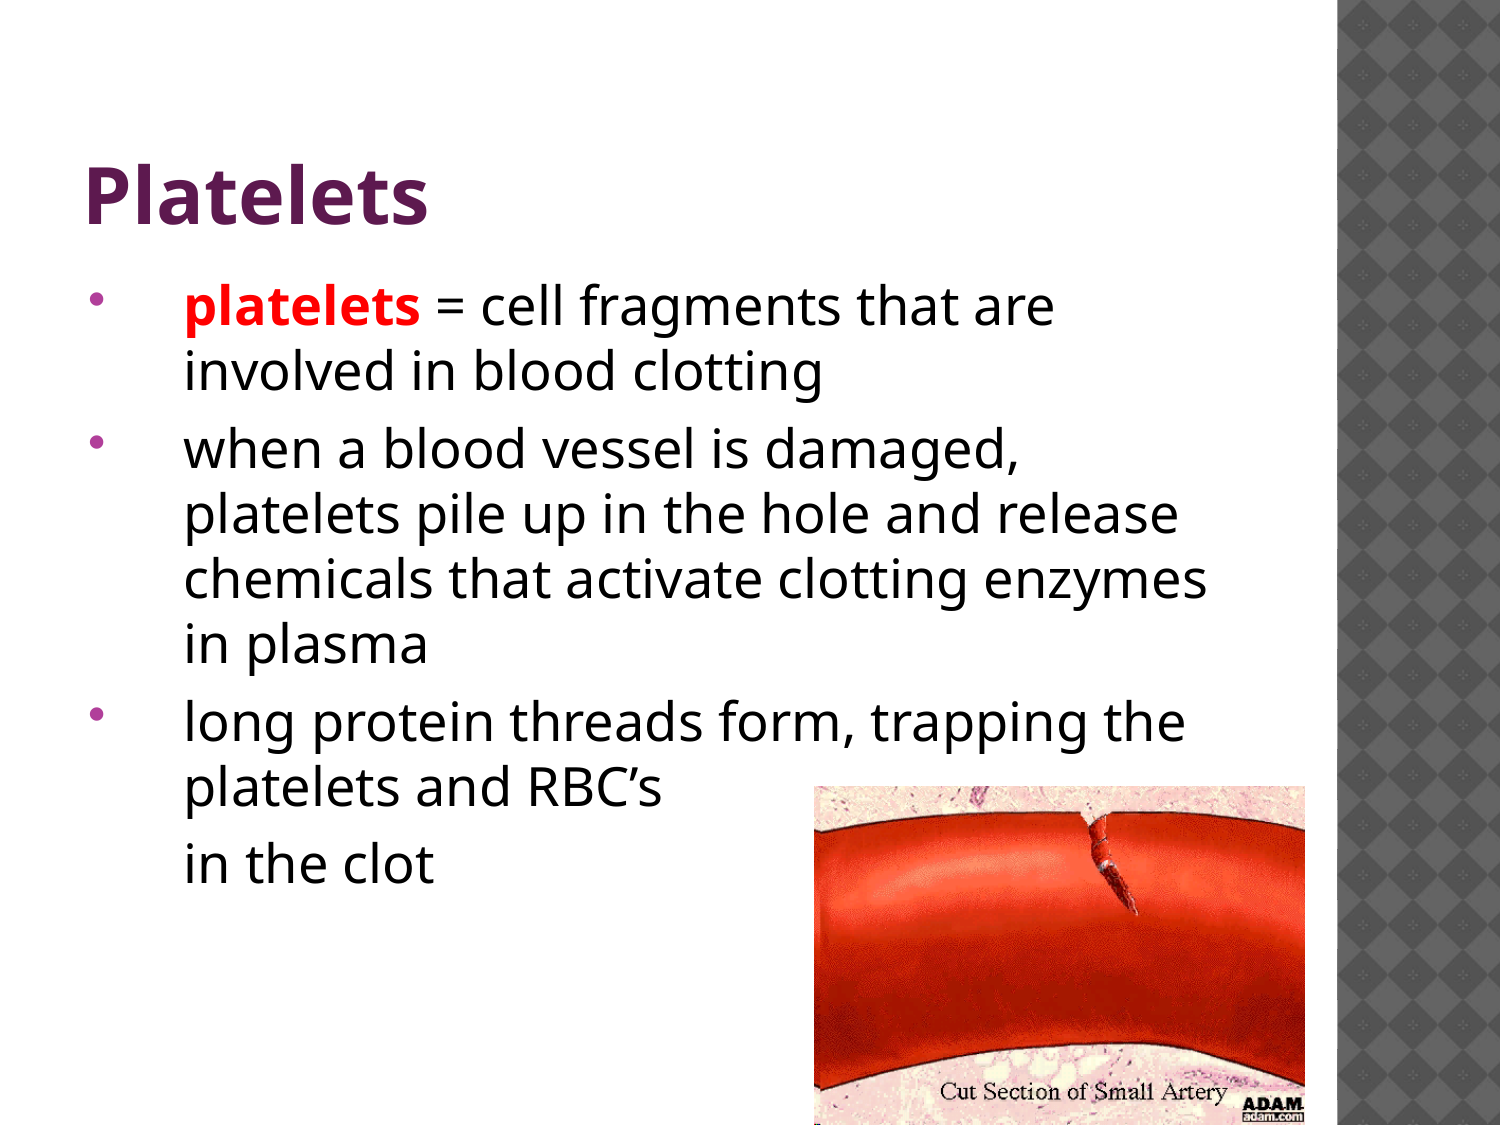

# Platelets
platelets = cell fragments that are involved in blood clotting
when a blood vessel is damaged, platelets pile up in the hole and release chemicals that activate clotting enzymes in plasma
long protein threads form, trapping the platelets and RBC’s
	in the clot